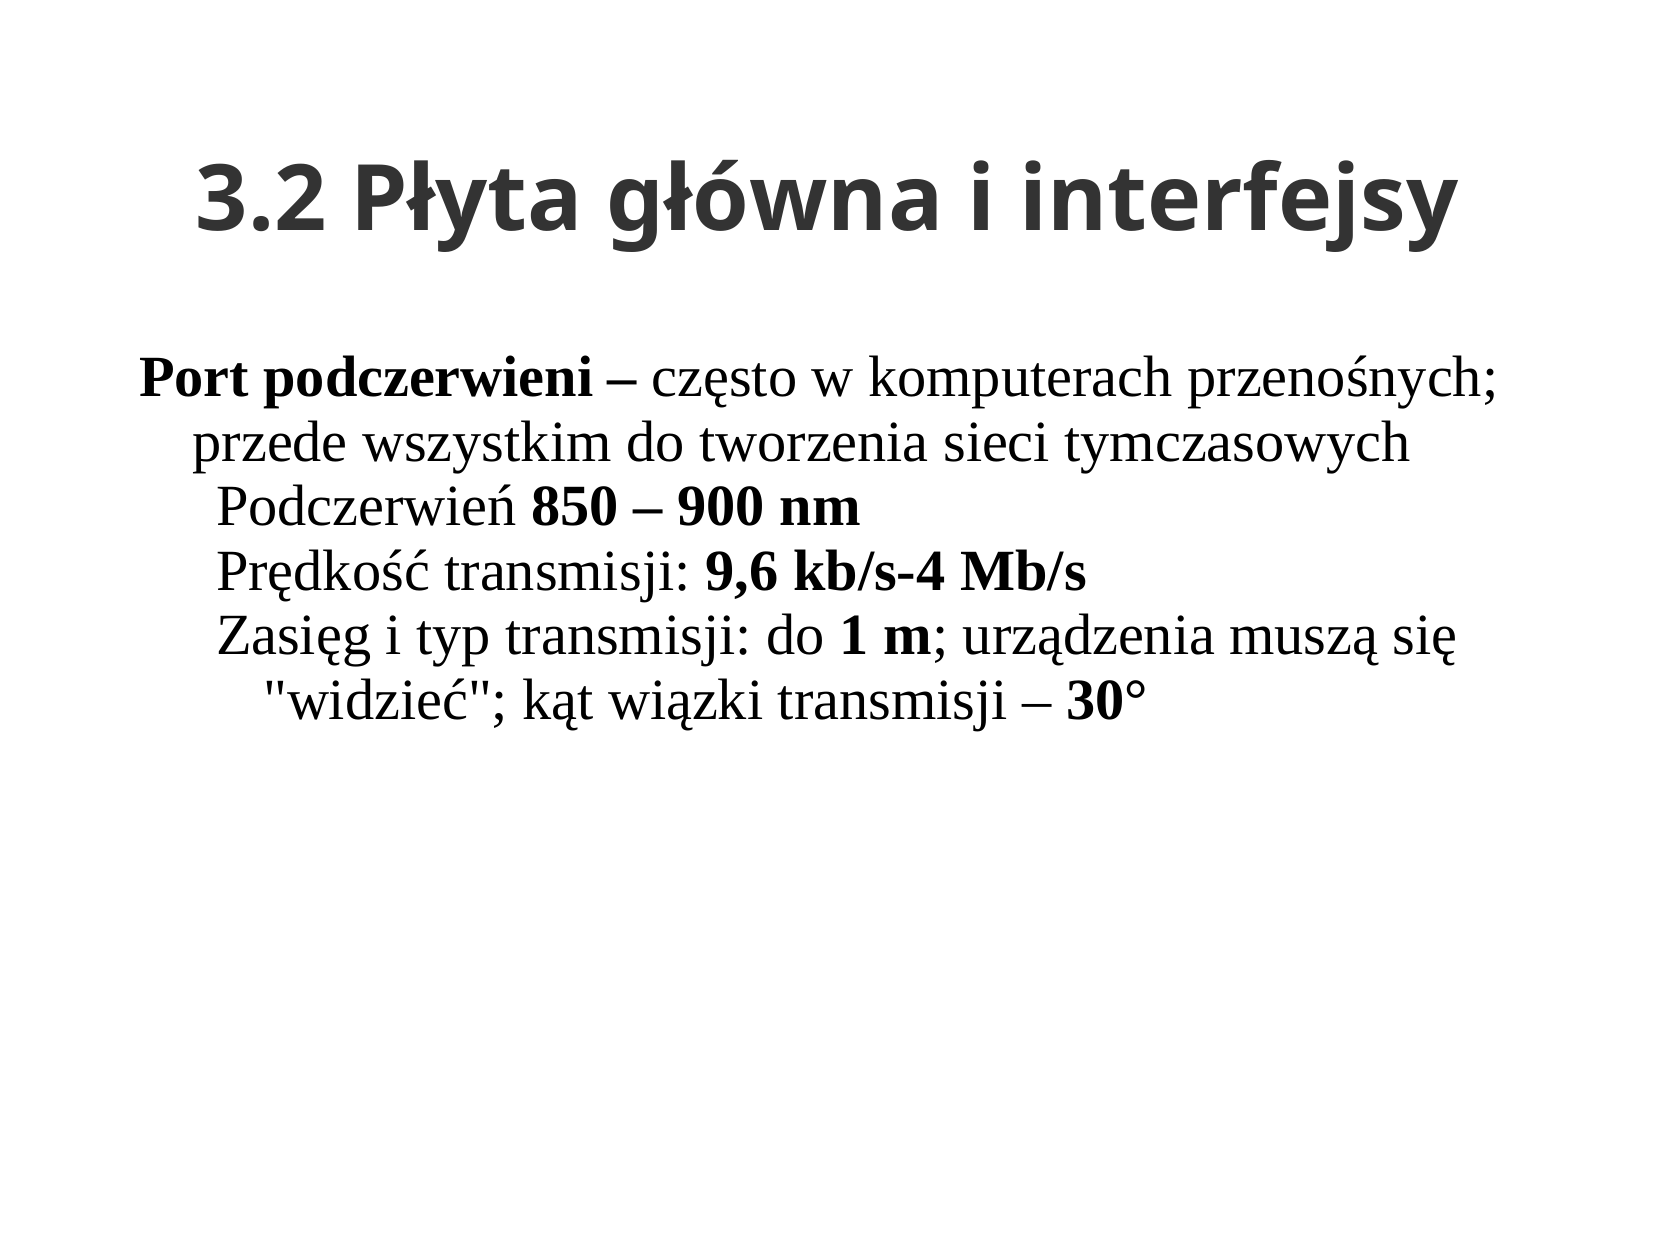

# 3.2 Płyta główna i interfejsy
Port podczerwieni – często w komputerach przenośnych; przede wszystkim do tworzenia sieci tymczasowych
Podczerwień 850 – 900 nm
Prędkość transmisji: 9,6 kb/s-4 Mb/s
Zasięg i typ transmisji: do 1 m; urządzenia muszą się "widzieć"; kąt wiązki transmisji – 30°